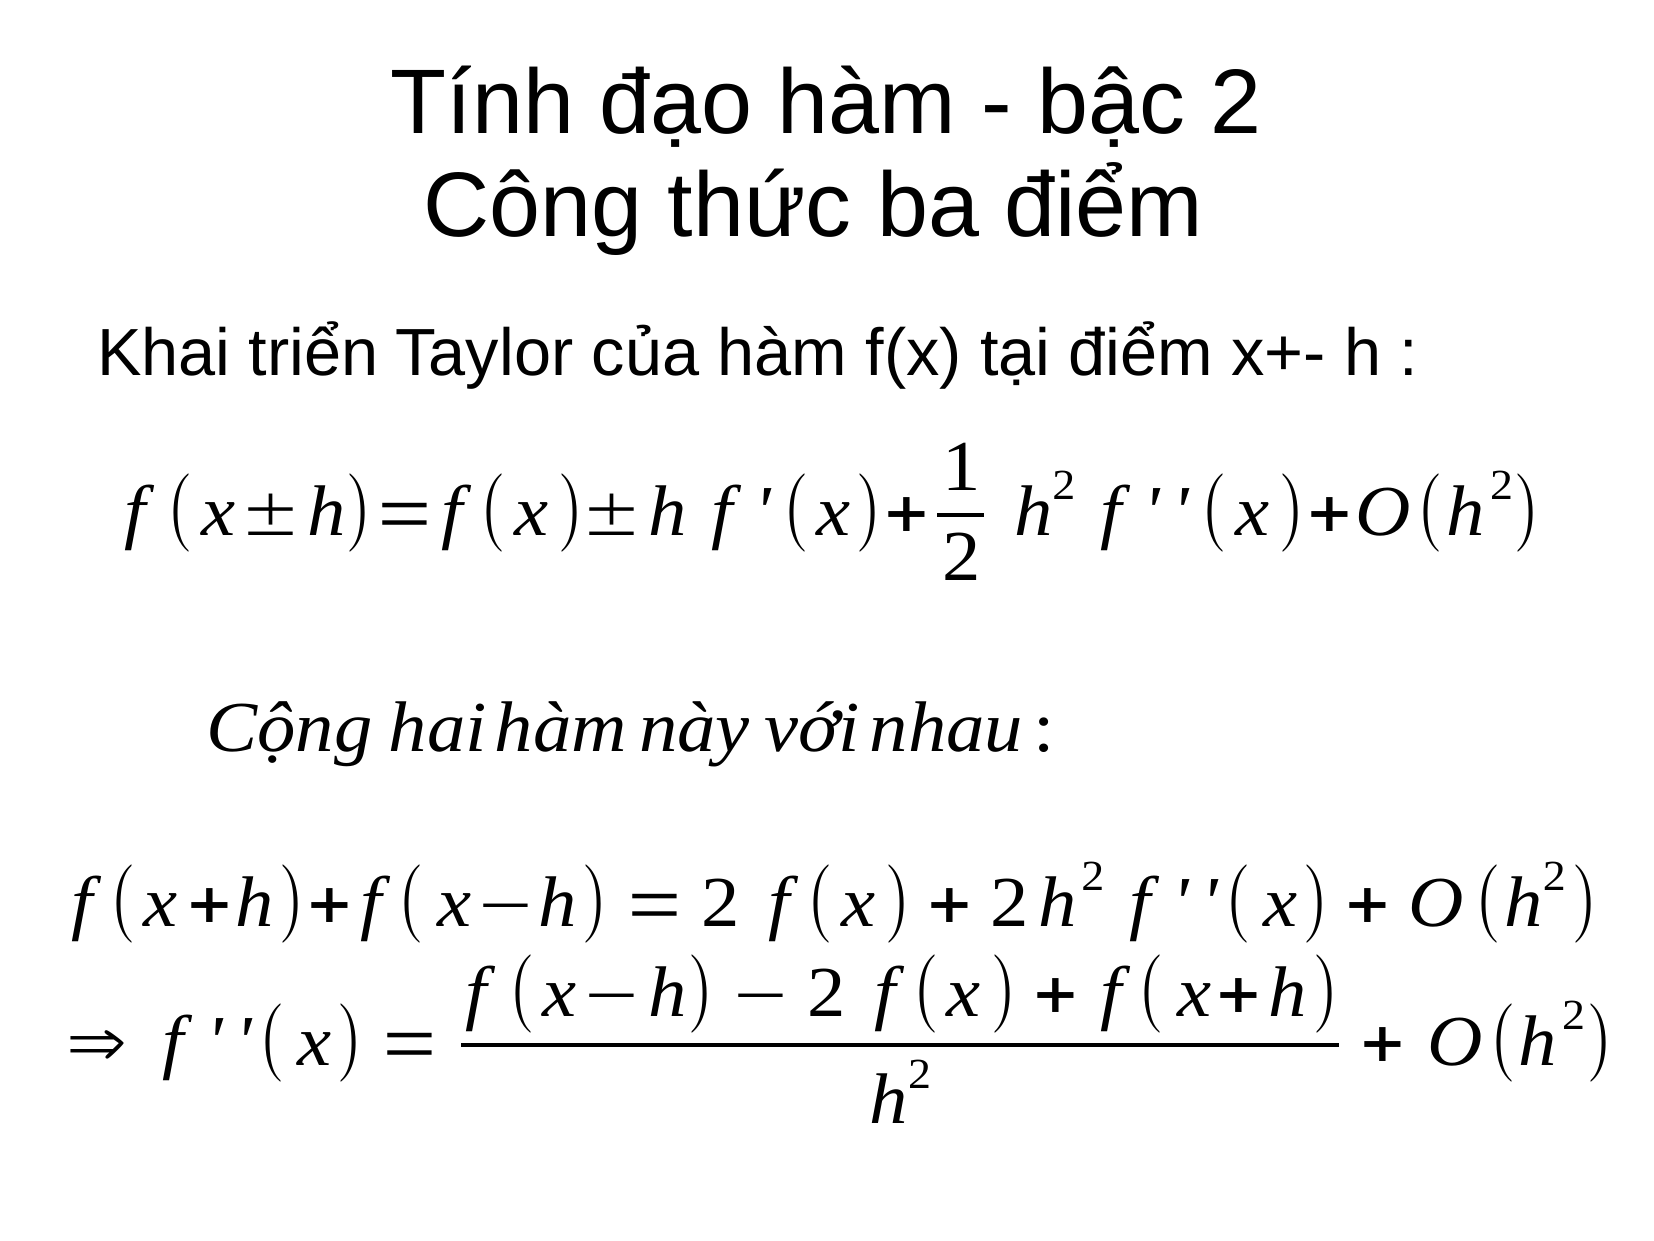

# Tính đạo hàm - bậc 2 Công thức ba điểm
Khai triển Taylor của hàm f(x) tại điểm x+- h :